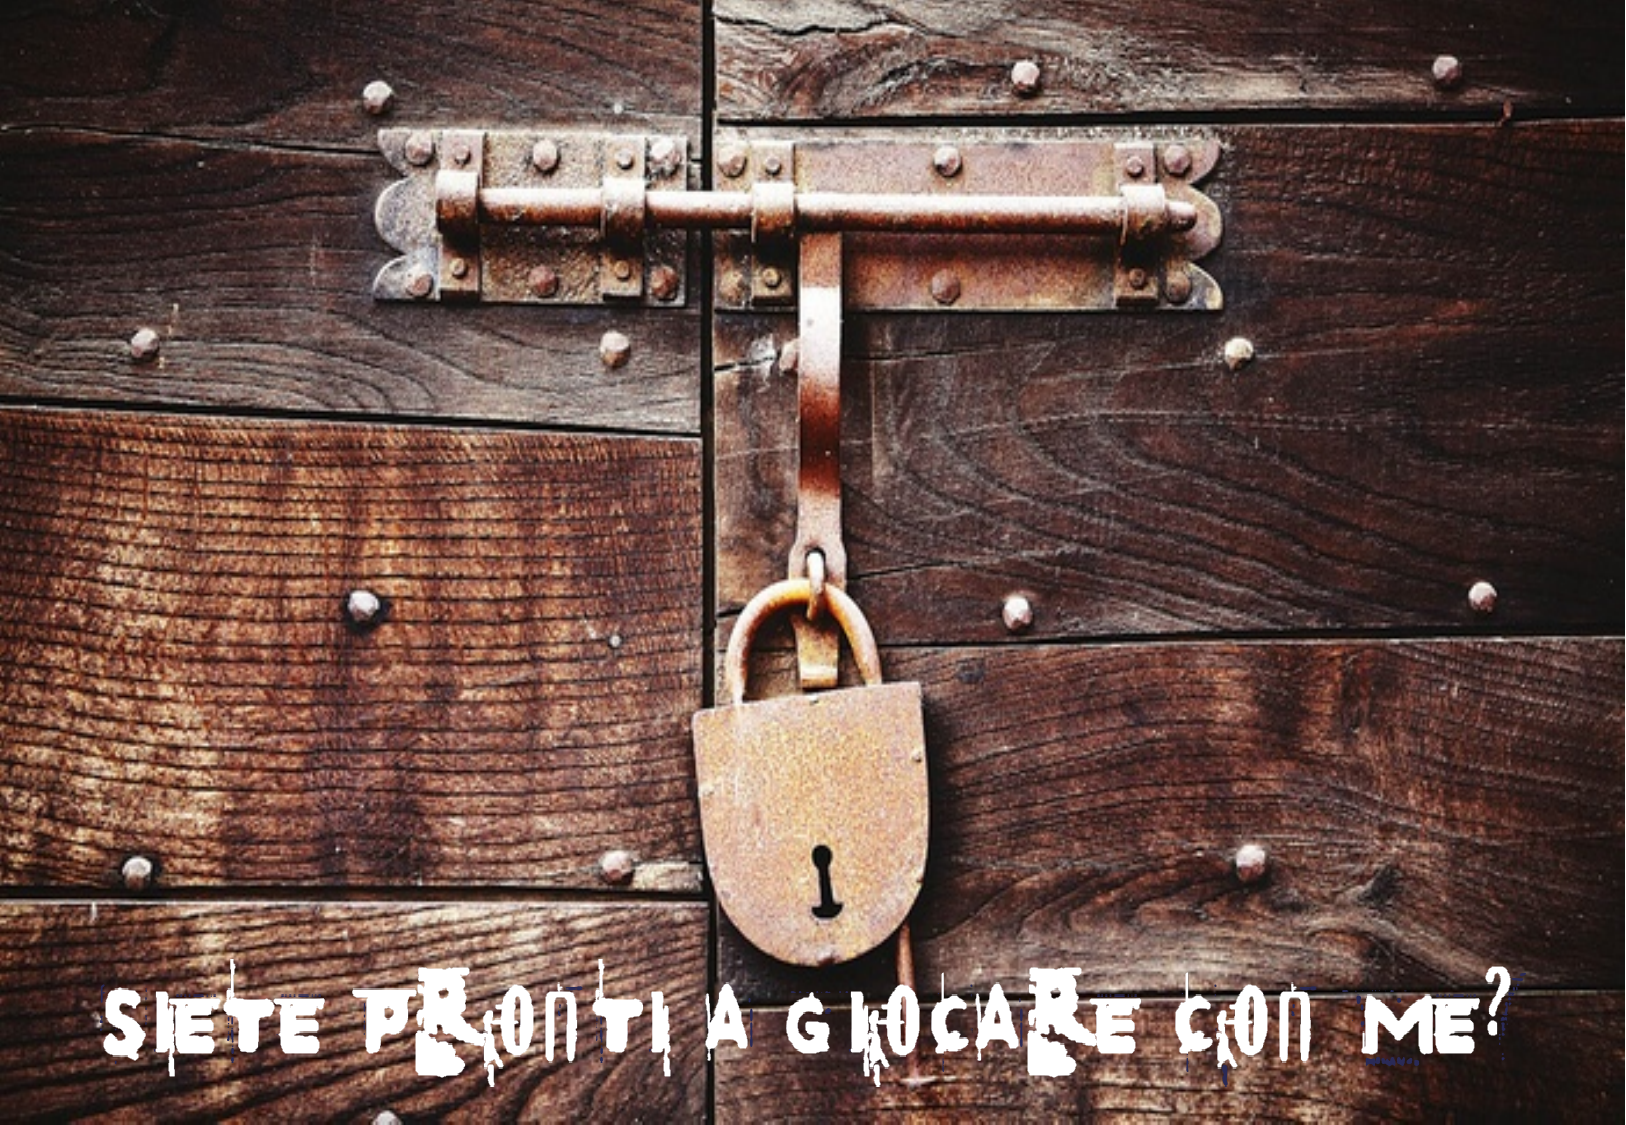

EVENTI MOTIVAZIONALI
è un brand di VALORI IN CORSO – Studio associato per la formazione e la creatività